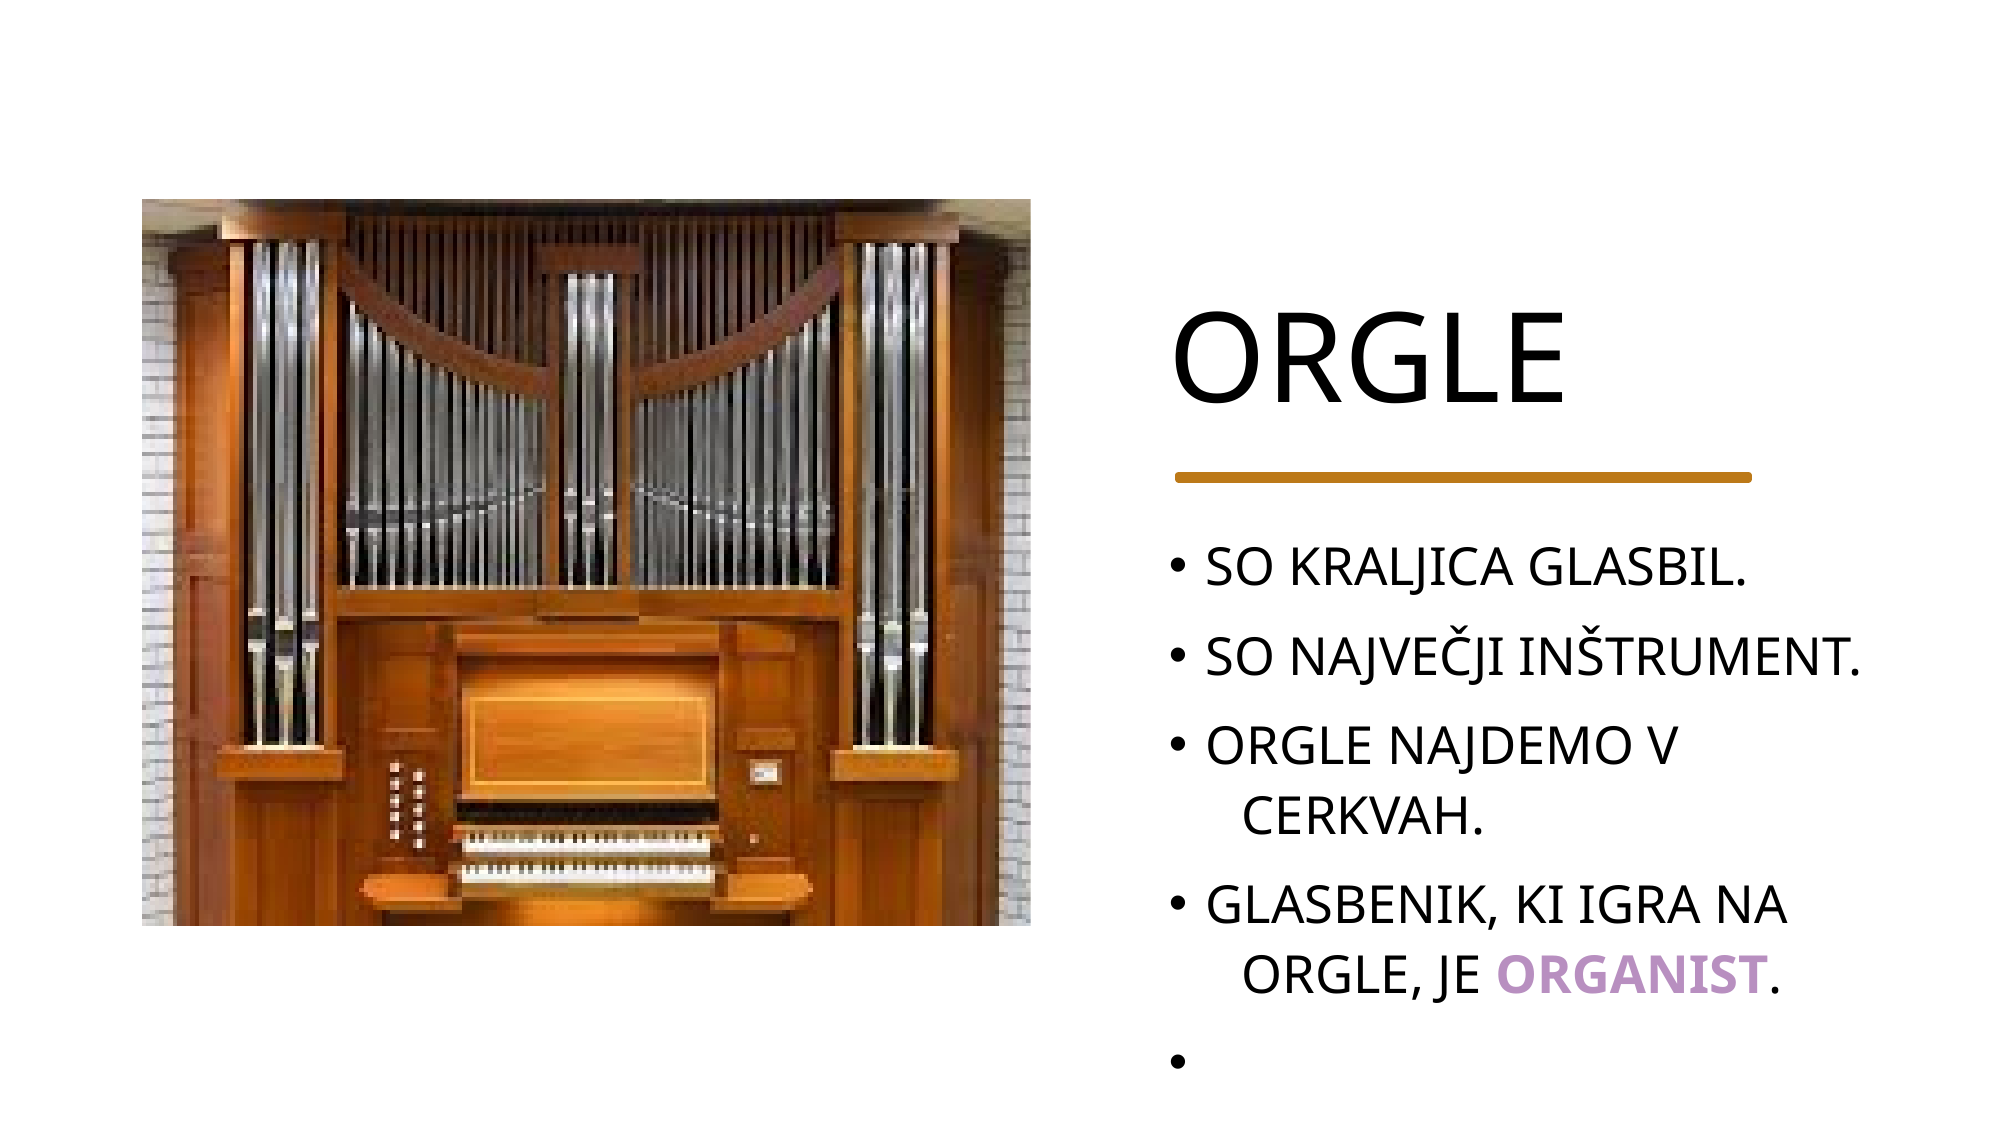

# ORGLE
SO KRALJICA GLASBIL.
SO NAJVEČJI INŠTRUMENT.
ORGLE NAJDEMO V CERKVAH.
GLASBENIK, KI IGRA NA ORGLE, JE ORGANIST.